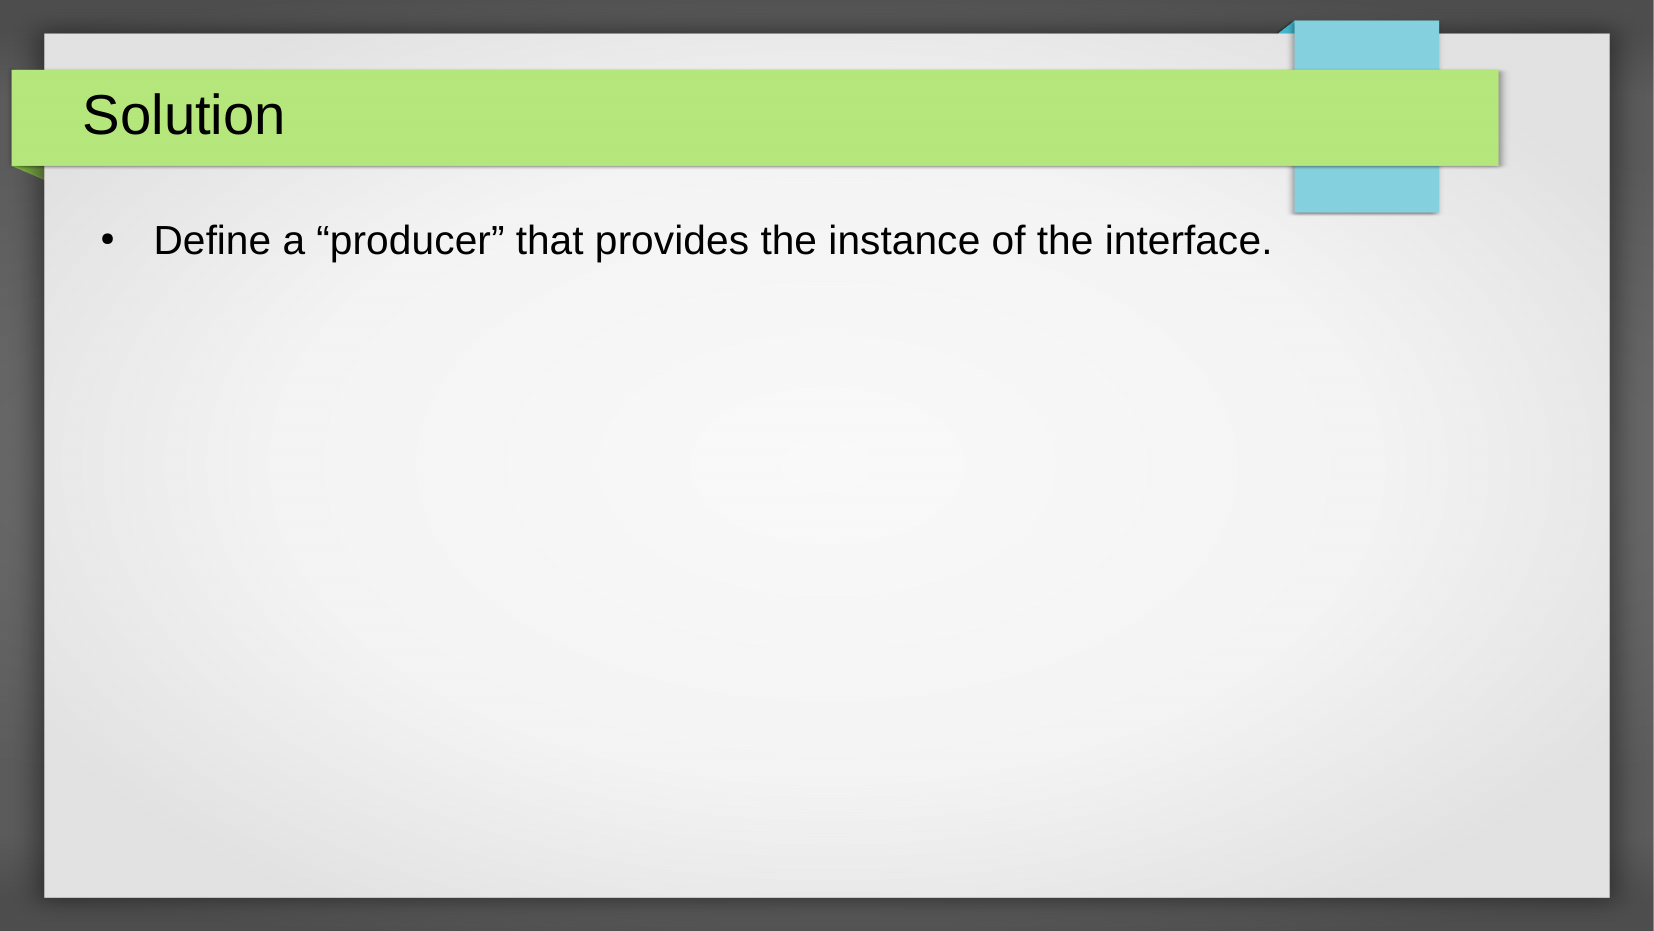

# Solution
Define a “producer” that provides the instance of the interface.